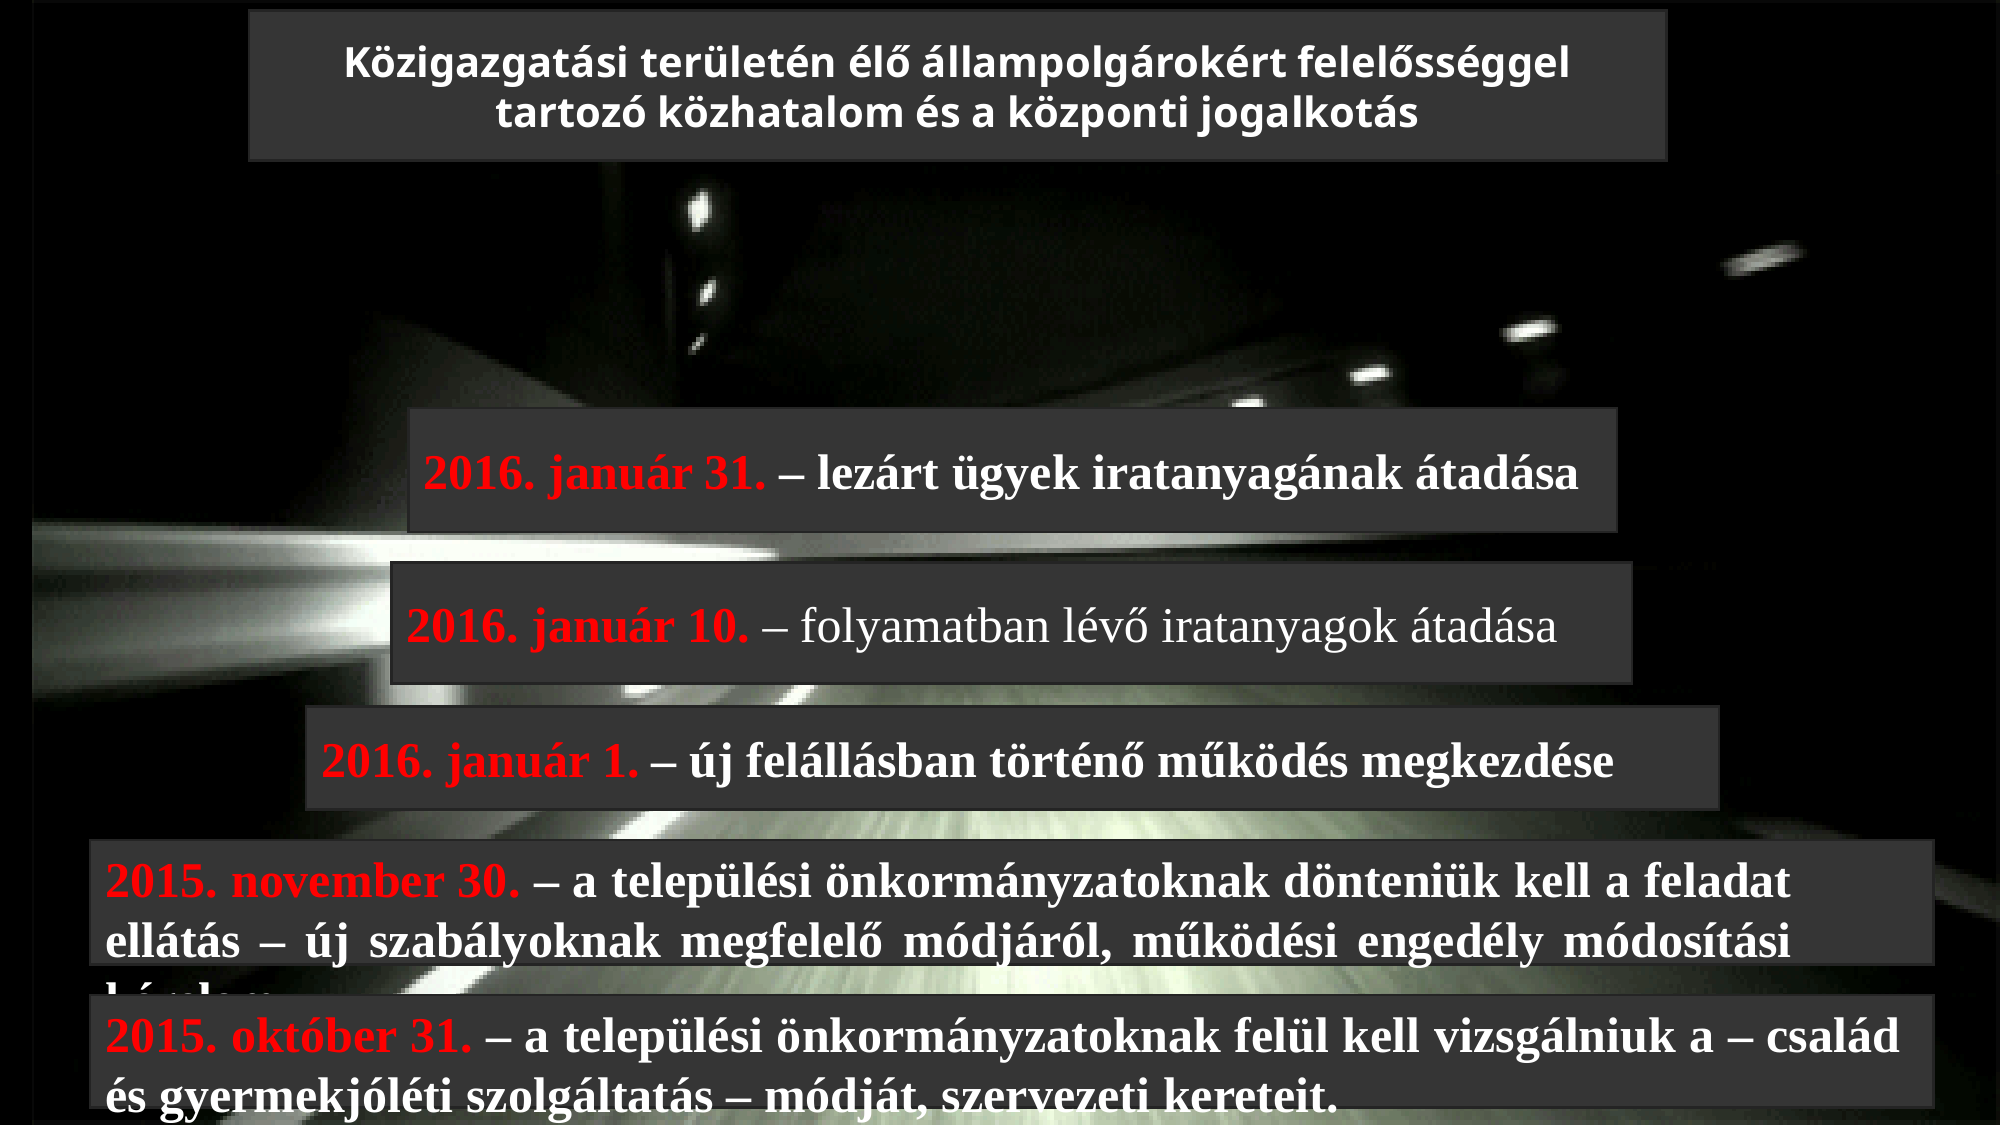

Közigazgatási területén élő állampolgárokért felelősséggel tartozó közhatalom és a központi jogalkotás
2016. január 31. – lezárt ügyek iratanyagának átadása
2016. január 10. – folyamatban lévő iratanyagok átadása
2016. január 1. – új felállásban történő működés megkezdése
2015. november 30. – a települési önkormányzatoknak dönteniük kell a feladat ellátás – új szabályoknak megfelelő módjáról, működési engedély módosítási kérelem
2015. október 31. – a települési önkormányzatoknak felül kell vizsgálniuk a – család és gyermekjóléti szolgáltatás – módját, szervezeti kereteit.